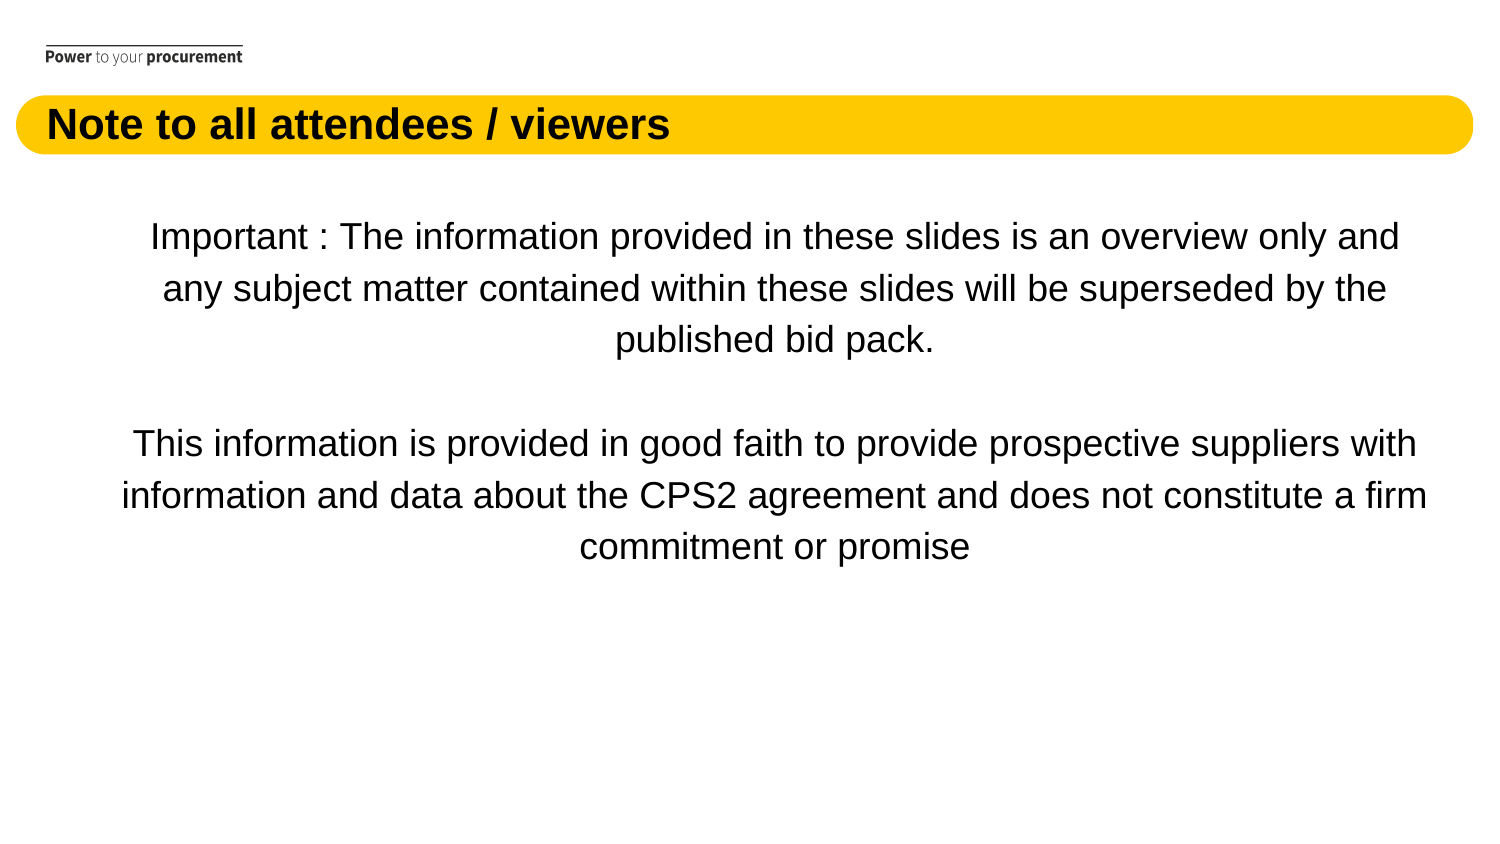

# Note to all attendees / viewers
Important : The information provided in these slides is an overview only and any subject matter contained within these slides will be superseded by the published bid pack.
This information is provided in good faith to provide prospective suppliers with information and data about the CPS2 agreement and does not constitute a firm commitment or promise